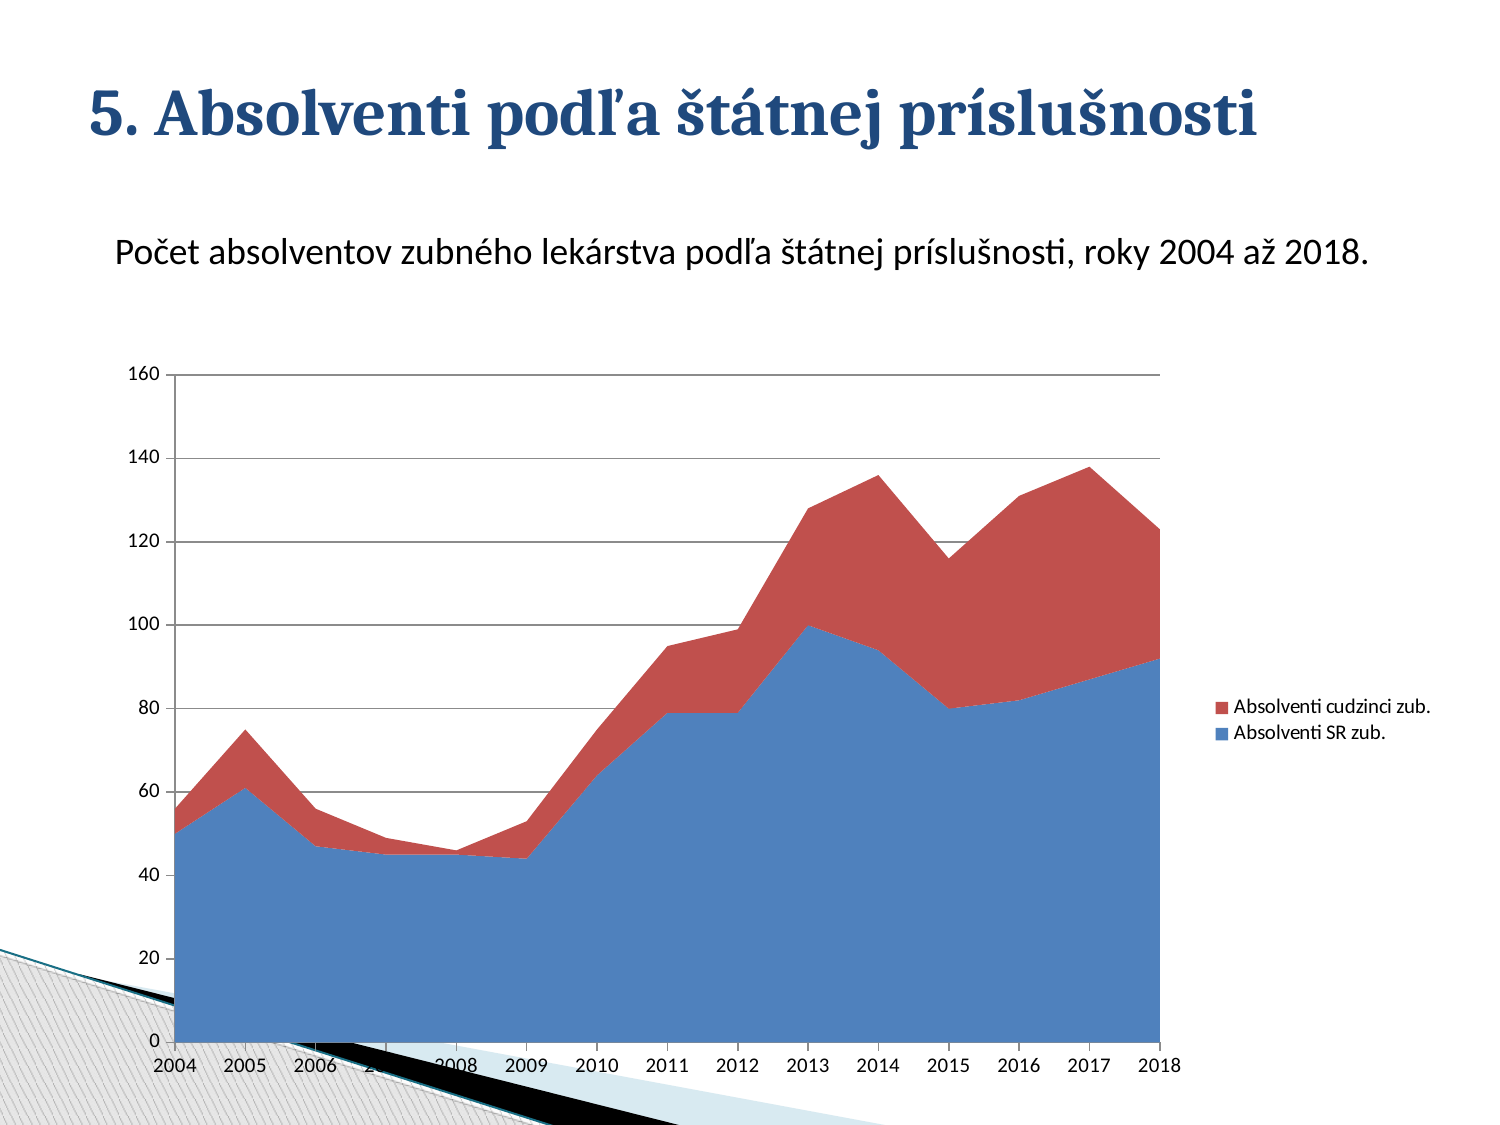

# 5. Absolventi podľa štátnej príslušnosti
Počet absolventov zubného lekárstva podľa štátnej príslušnosti, roky 2004 až 2018.
### Chart
| Category | Absolventi SR zub. | Absolventi cudzinci zub. |
|---|---|---|
| 2004 | 50.0 | 6.0 |
| 2005 | 61.0 | 14.0 |
| 2006 | 47.0 | 9.0 |
| 2007 | 45.0 | 4.0 |
| 2008 | 45.0 | 1.0 |
| 2009 | 44.0 | 9.0 |
| 2010 | 64.0 | 11.0 |
| 2011 | 79.0 | 16.0 |
| 2012 | 79.0 | 20.0 |
| 2013 | 100.0 | 28.0 |
| 2014 | 94.0 | 42.0 |
| 2015 | 80.0 | 36.0 |
| 2016 | 82.0 | 49.0 |
| 2017 | 87.0 | 51.0 |
| 2018 | 92.0 | 31.0 |